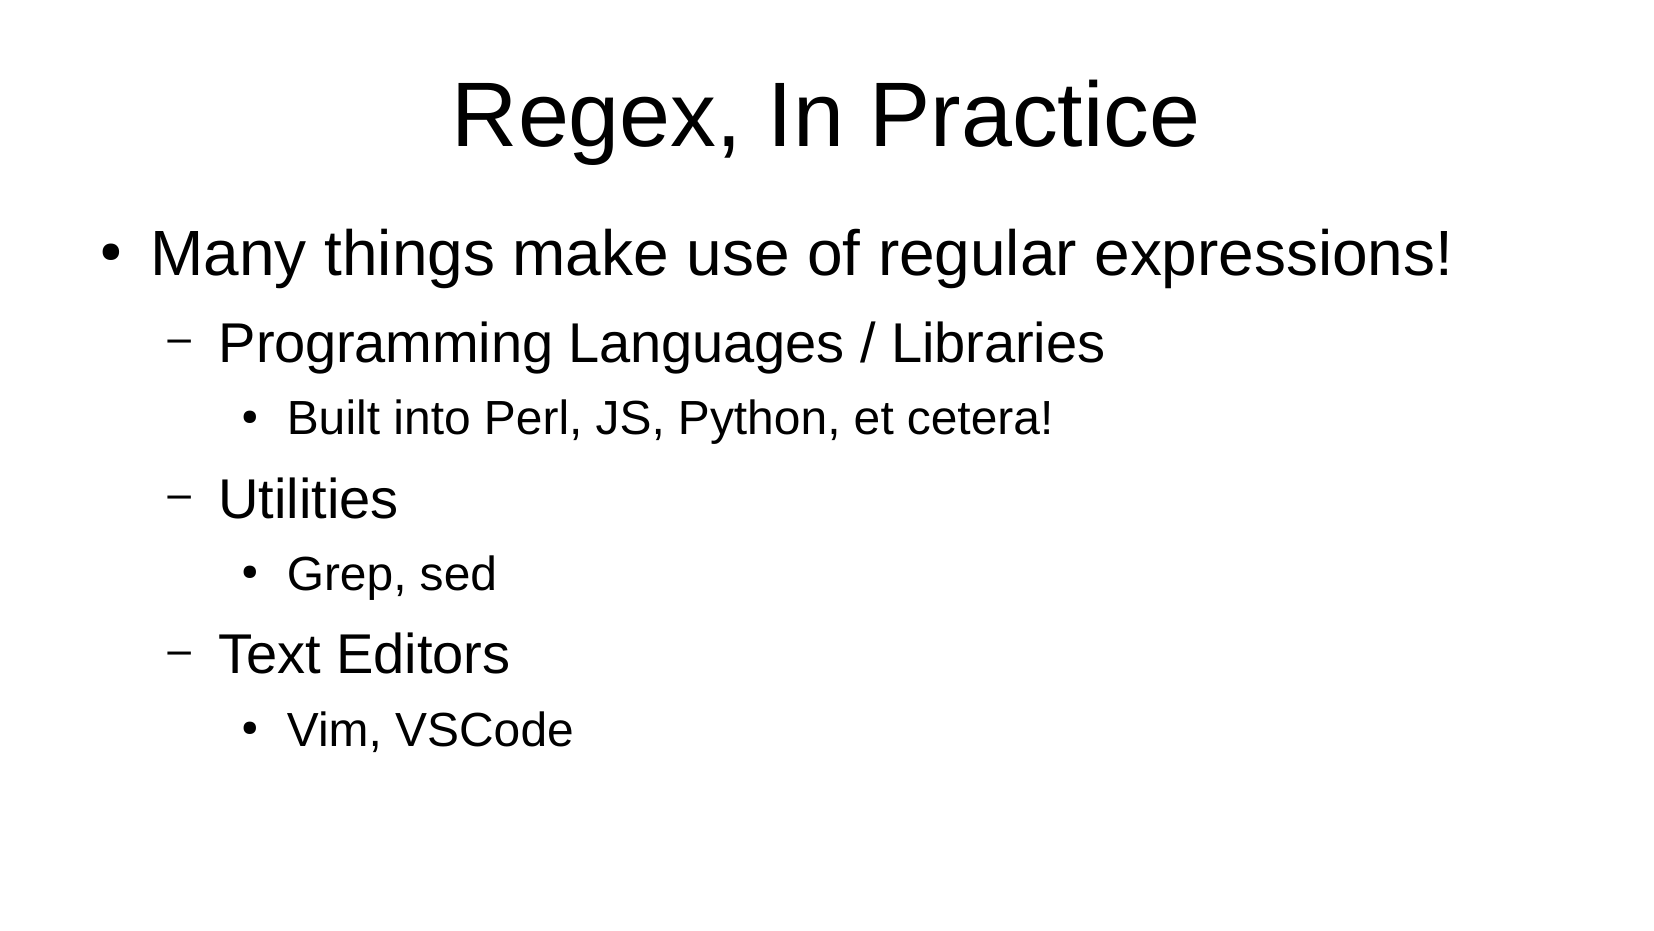

# Regex, In Practice
Many things make use of regular expressions!
Programming Languages / Libraries
Built into Perl, JS, Python, et cetera!
Utilities
Grep, sed
Text Editors
Vim, VSCode